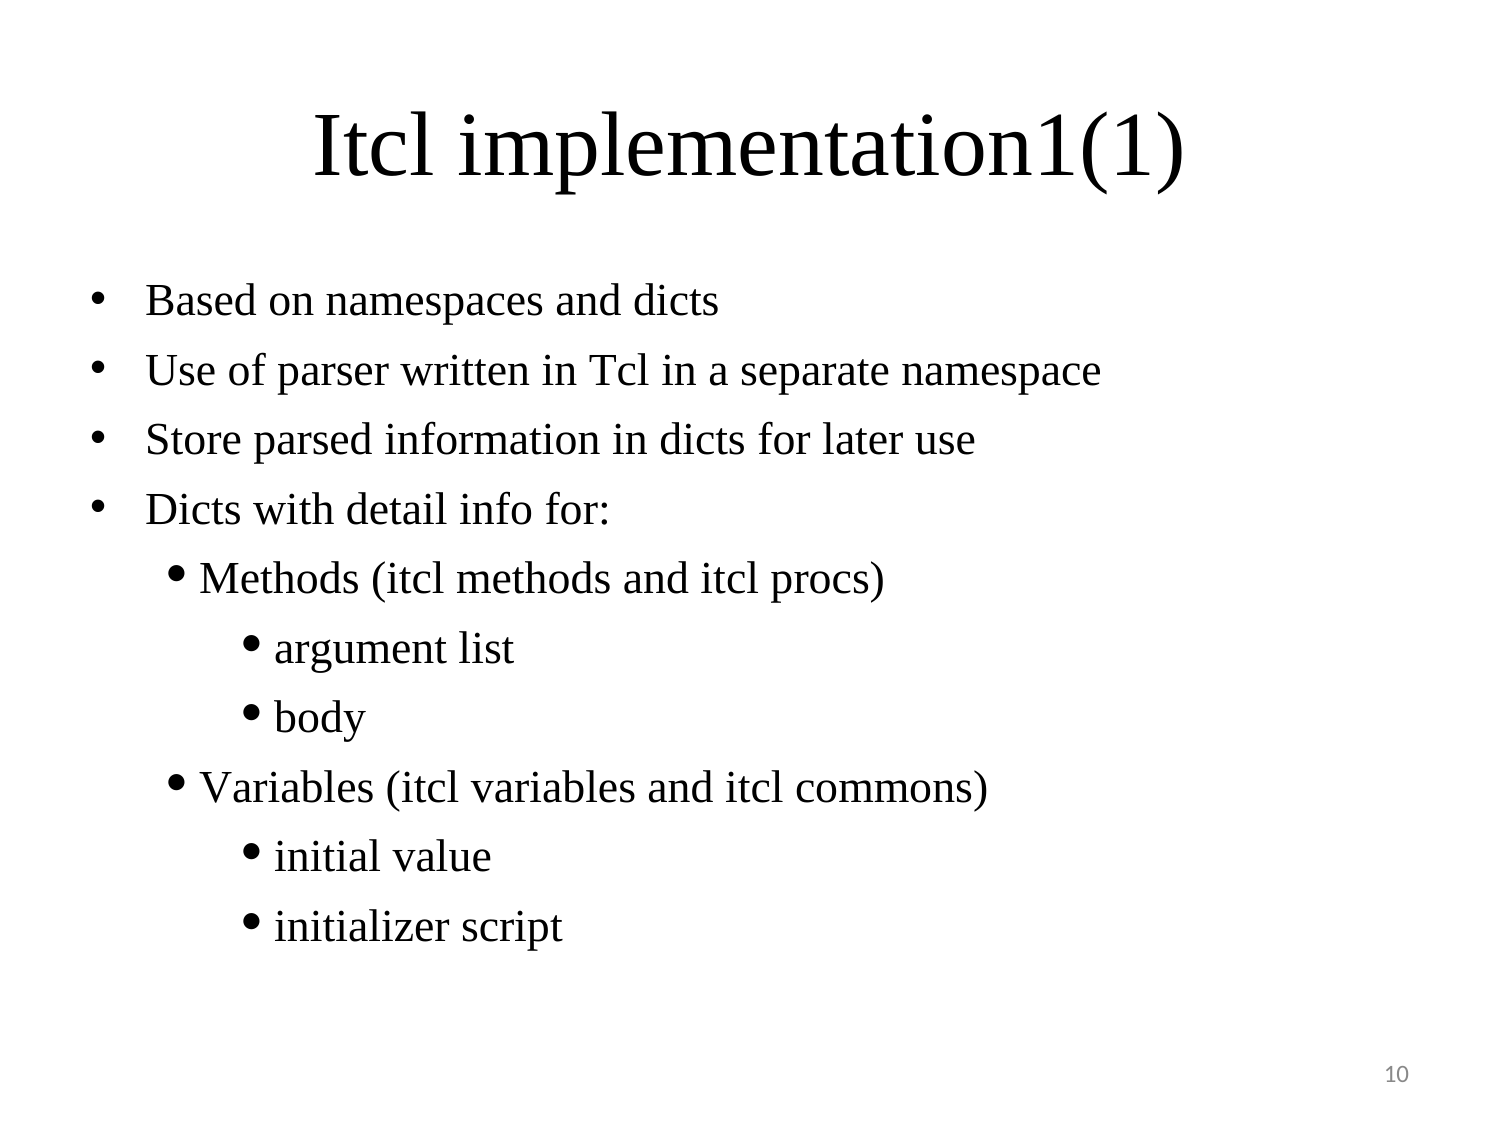

Itcl implementation1(1)
Based on namespaces and dicts
Use of parser written in Tcl in a separate namespace
Store parsed information in dicts for later use
Dicts with detail info for:
 Methods (itcl methods and itcl procs)
 argument list
 body
 Variables (itcl variables and itcl commons)
 initial value
 initializer script
10